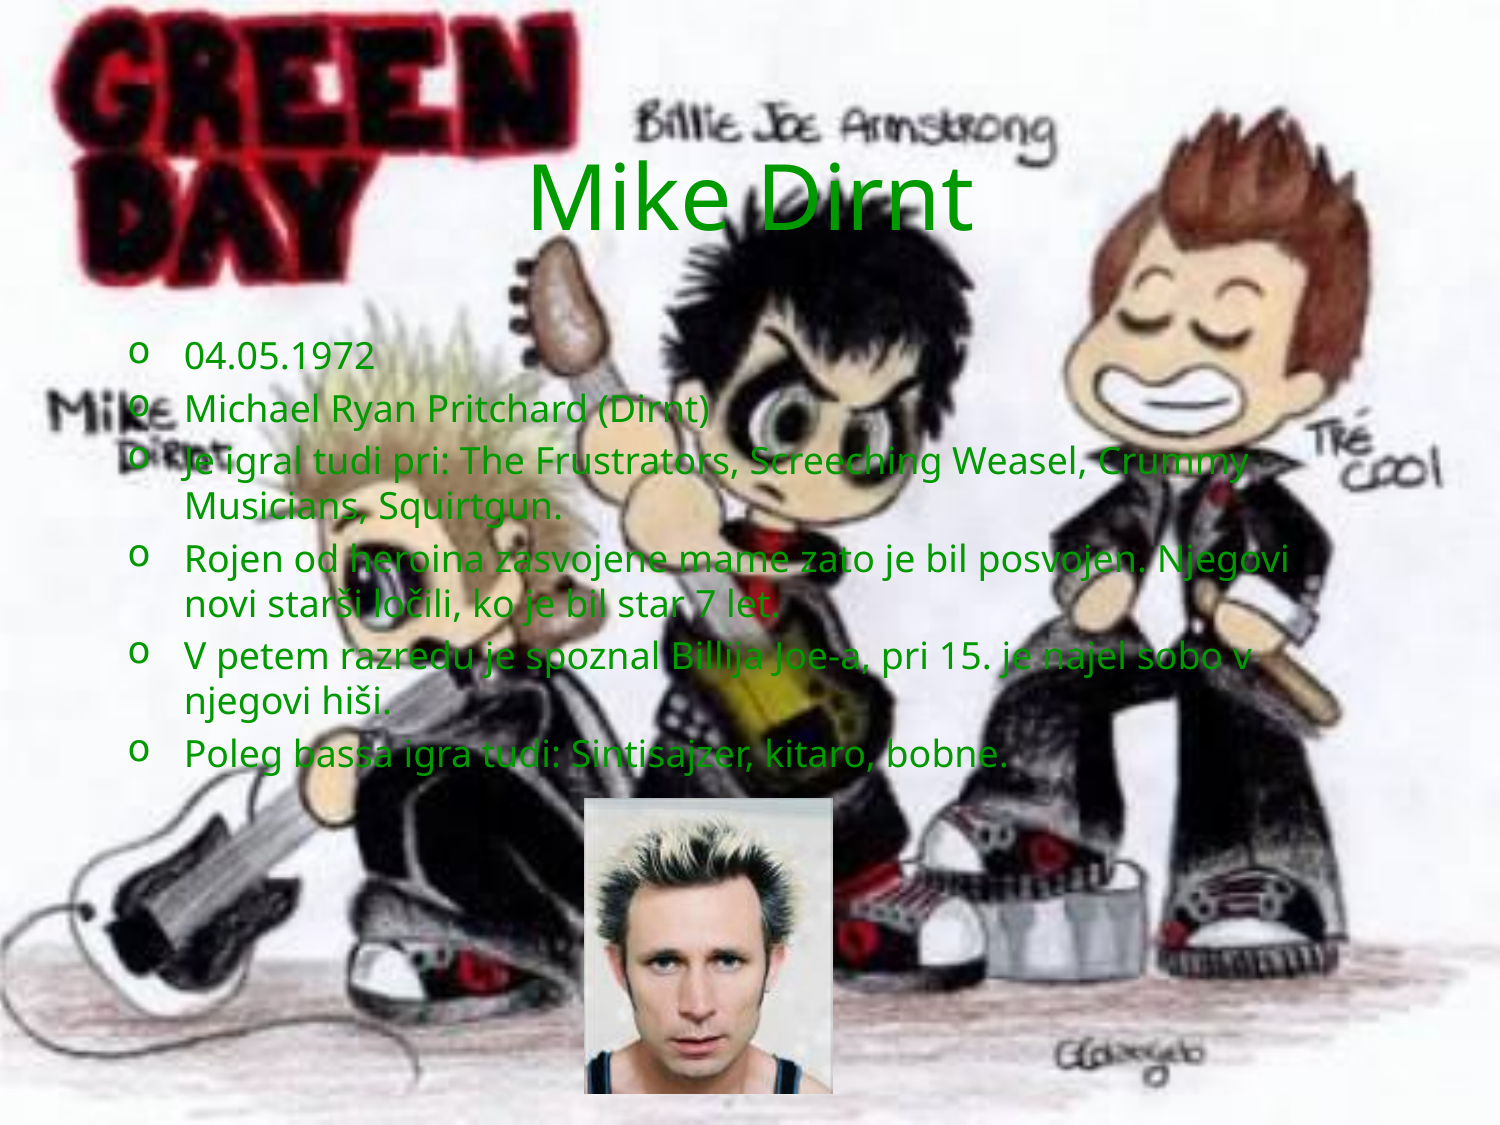

# Mike Dirnt
04.05.1972
Michael Ryan Pritchard (Dirnt)
Je igral tudi pri: The Frustrators, Screeching Weasel, Crummy Musicians, Squirtgun.
Rojen od heroina zasvojene mame zato je bil posvojen. Njegovi novi starši ločili, ko je bil star 7 let.
V petem razredu je spoznal Billija Joe-a, pri 15. je najel sobo v njegovi hiši.
Poleg bassa igra tudi: Sintisajzer, kitaro, bobne.